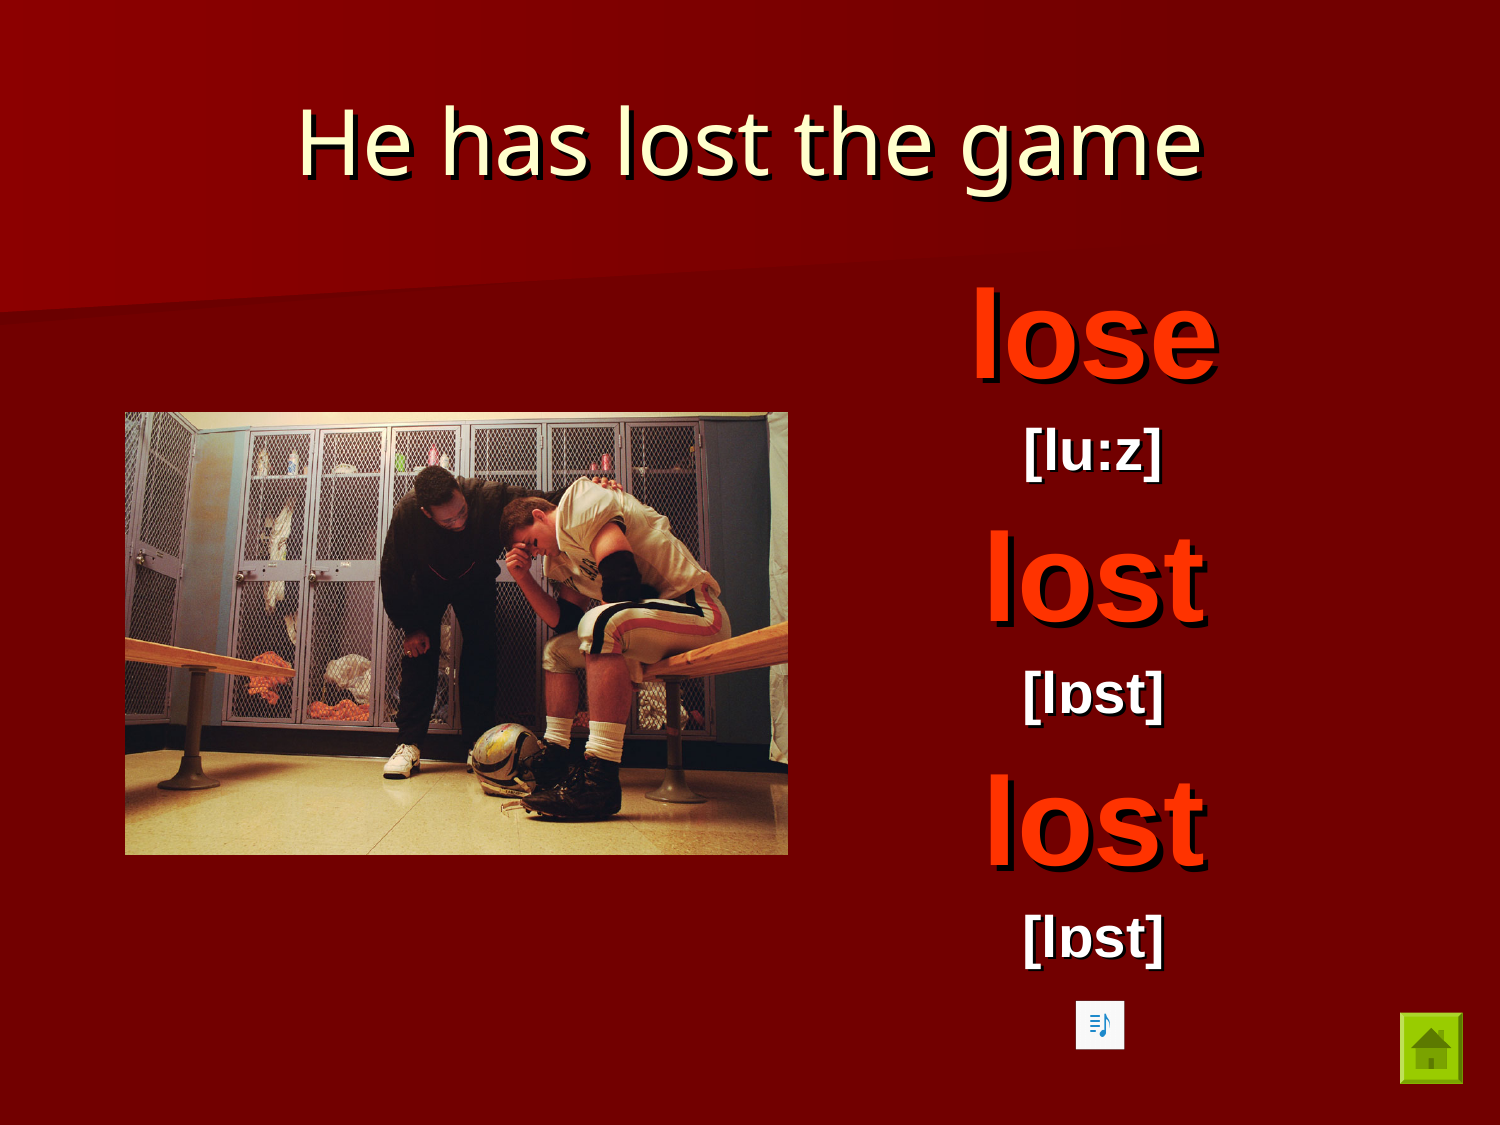

# He has lost the game
lose
[lu:z]
lost
[lɒst]
lost
[lɒst]